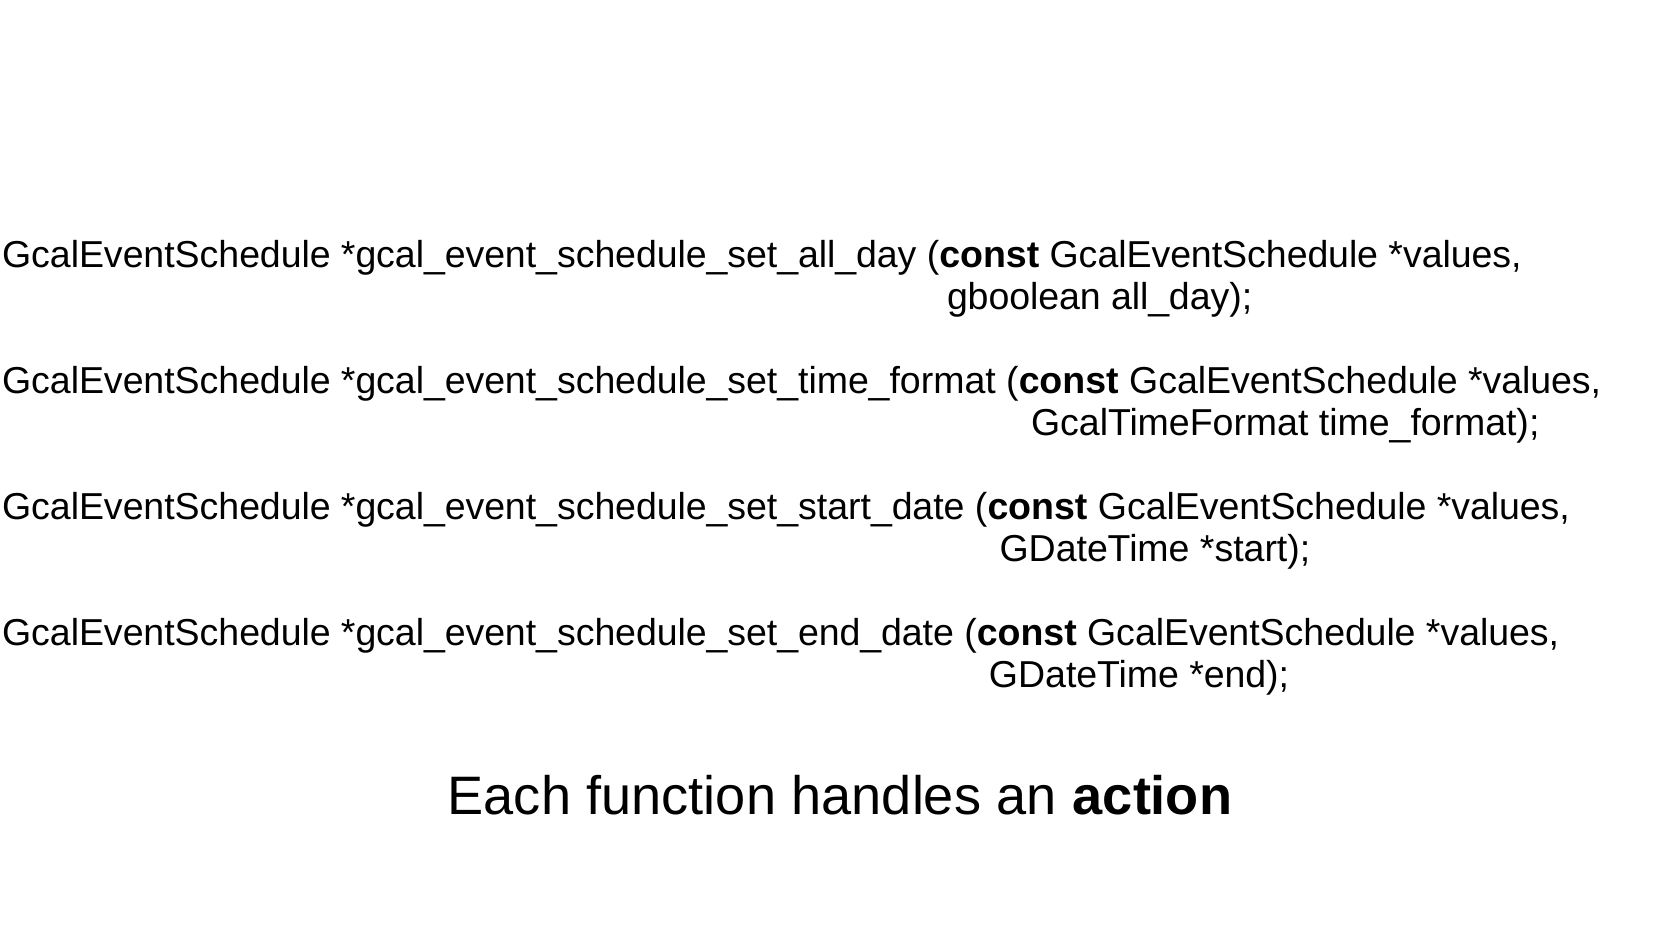

GcalEventSchedule *gcal_event_schedule_set_all_day (const GcalEventSchedule *values,
 gboolean all_day);
GcalEventSchedule *gcal_event_schedule_set_time_format (const GcalEventSchedule *values,
 GcalTimeFormat time_format);
GcalEventSchedule *gcal_event_schedule_set_start_date (const GcalEventSchedule *values,
 GDateTime *start);
GcalEventSchedule *gcal_event_schedule_set_end_date (const GcalEventSchedule *values,
 GDateTime *end);
Each function handles an action